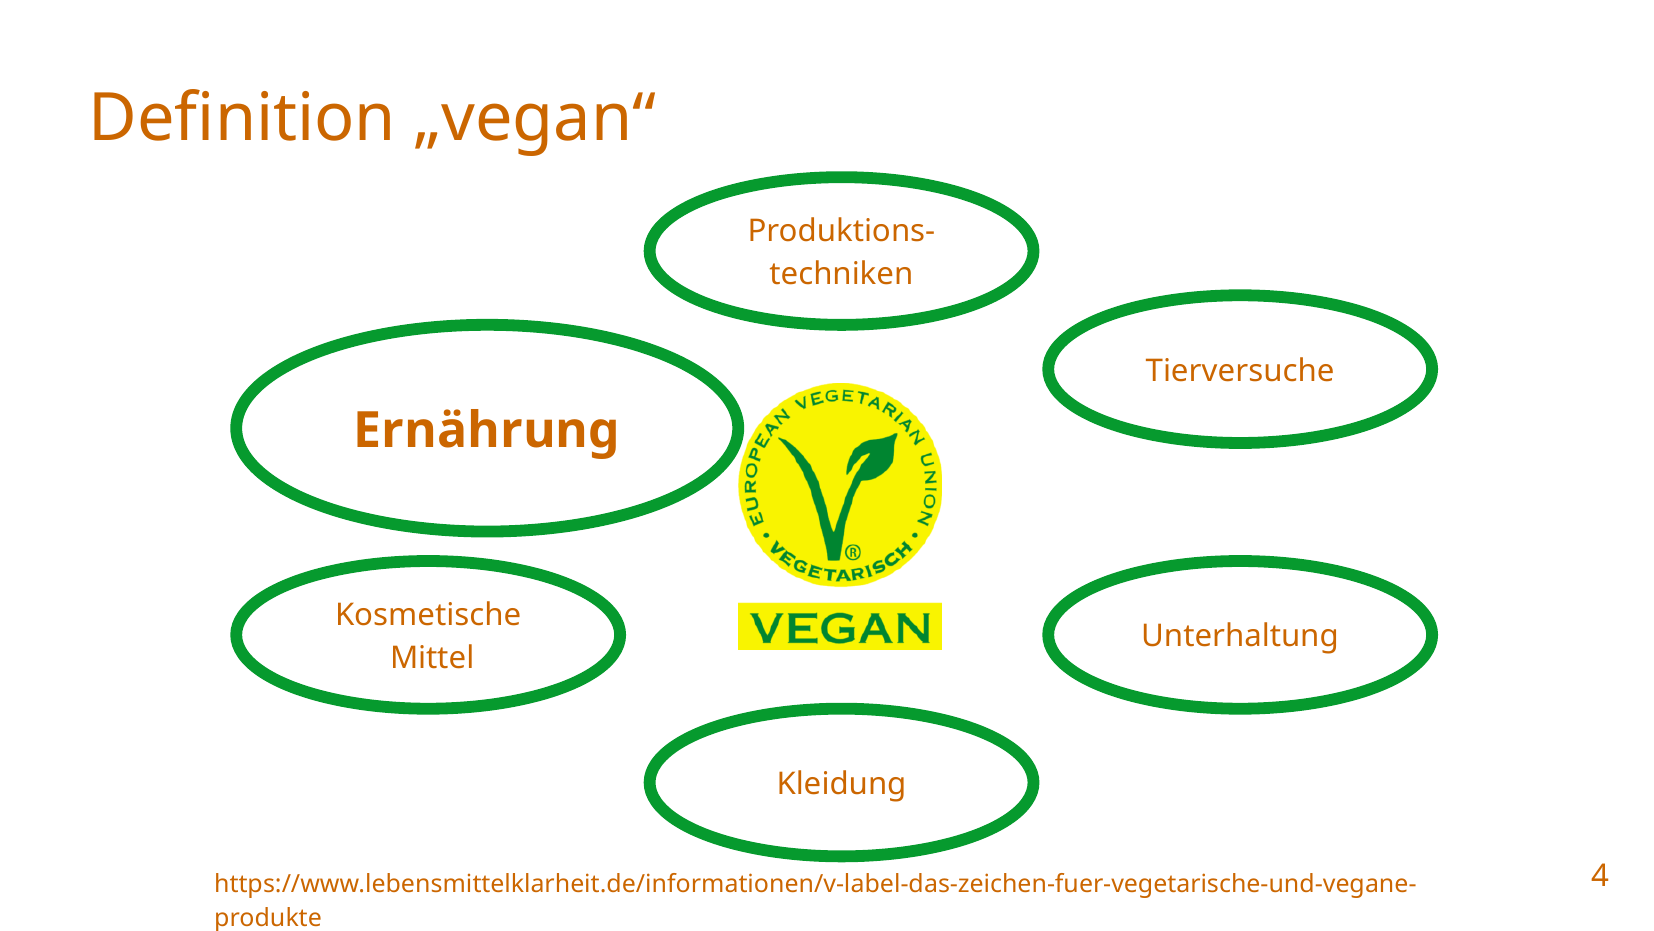

# Definition „vegan“
Produktions-
techniken
Tierversuche
Ernährung
Kosmetische
 Mittel
Unterhaltung
Kleidung
https://www.lebensmittelklarheit.de/informationen/v-label-das-zeichen-fuer-vegetarische-und-vegane-produkte